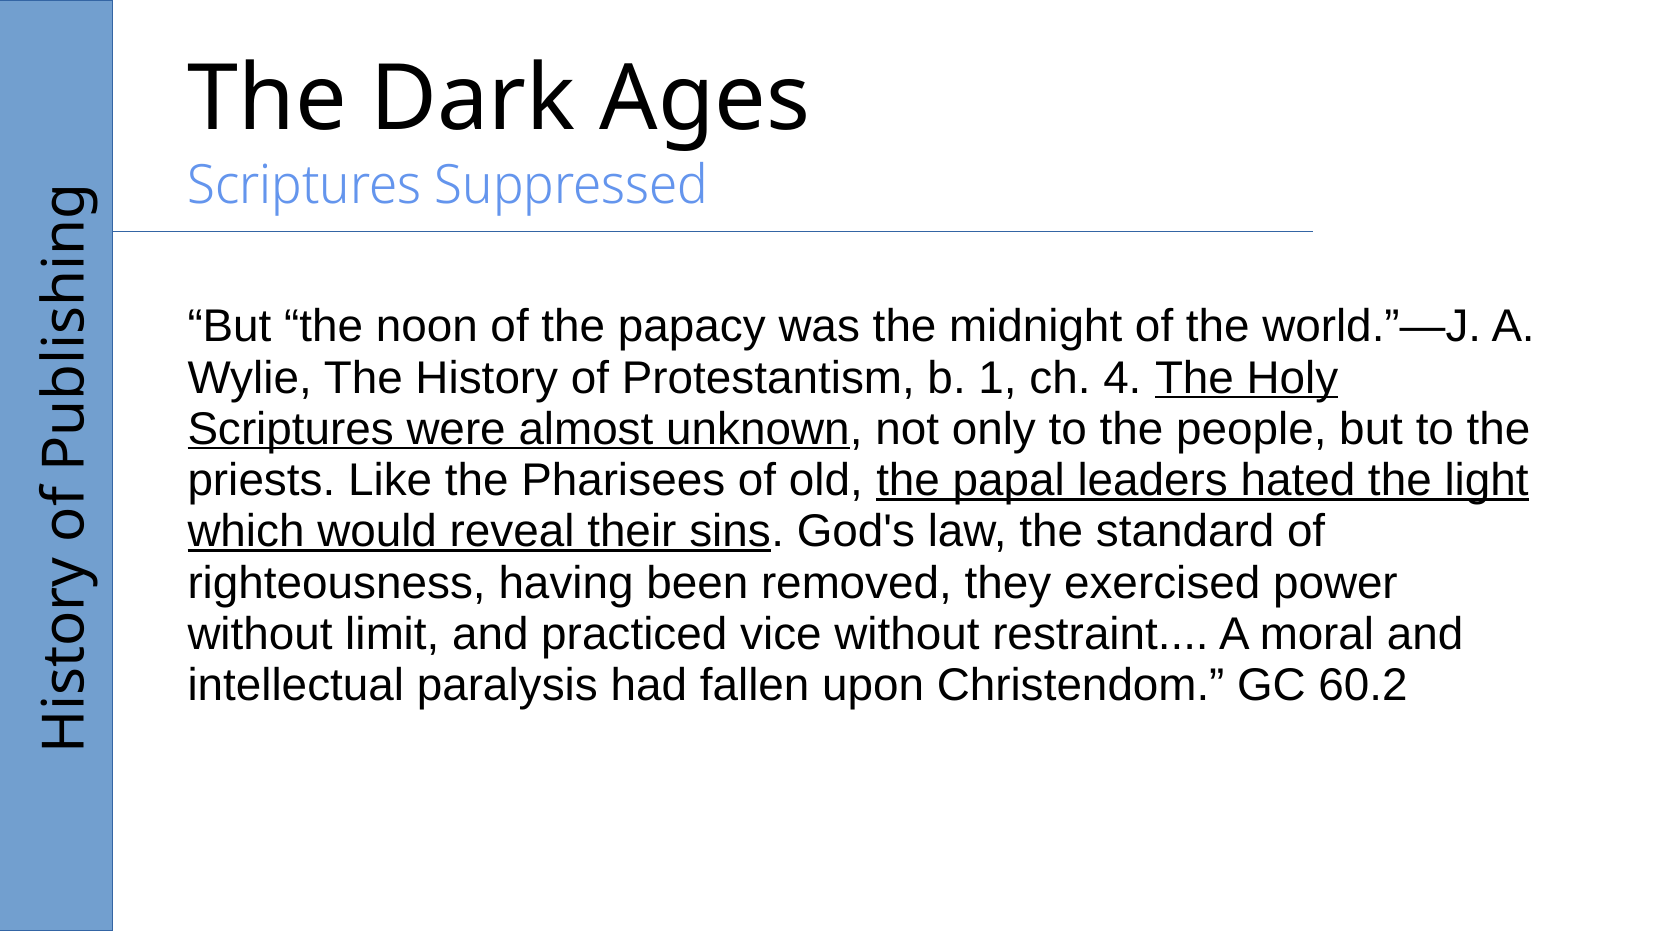

# The Dark Ages
Scriptures Suppressed
“But “the noon of the papacy was the midnight of the world.”—J. A. Wylie, The History of Protestantism, b. 1, ch. 4. The Holy Scriptures were almost unknown, not only to the people, but to the priests. Like the Pharisees of old, the papal leaders hated the light which would reveal their sins. God's law, the standard of righteousness, having been removed, they exercised power without limit, and practiced vice without restraint.... A moral and intellectual paralysis had fallen upon Christendom.” GC 60.2
History of Publishing